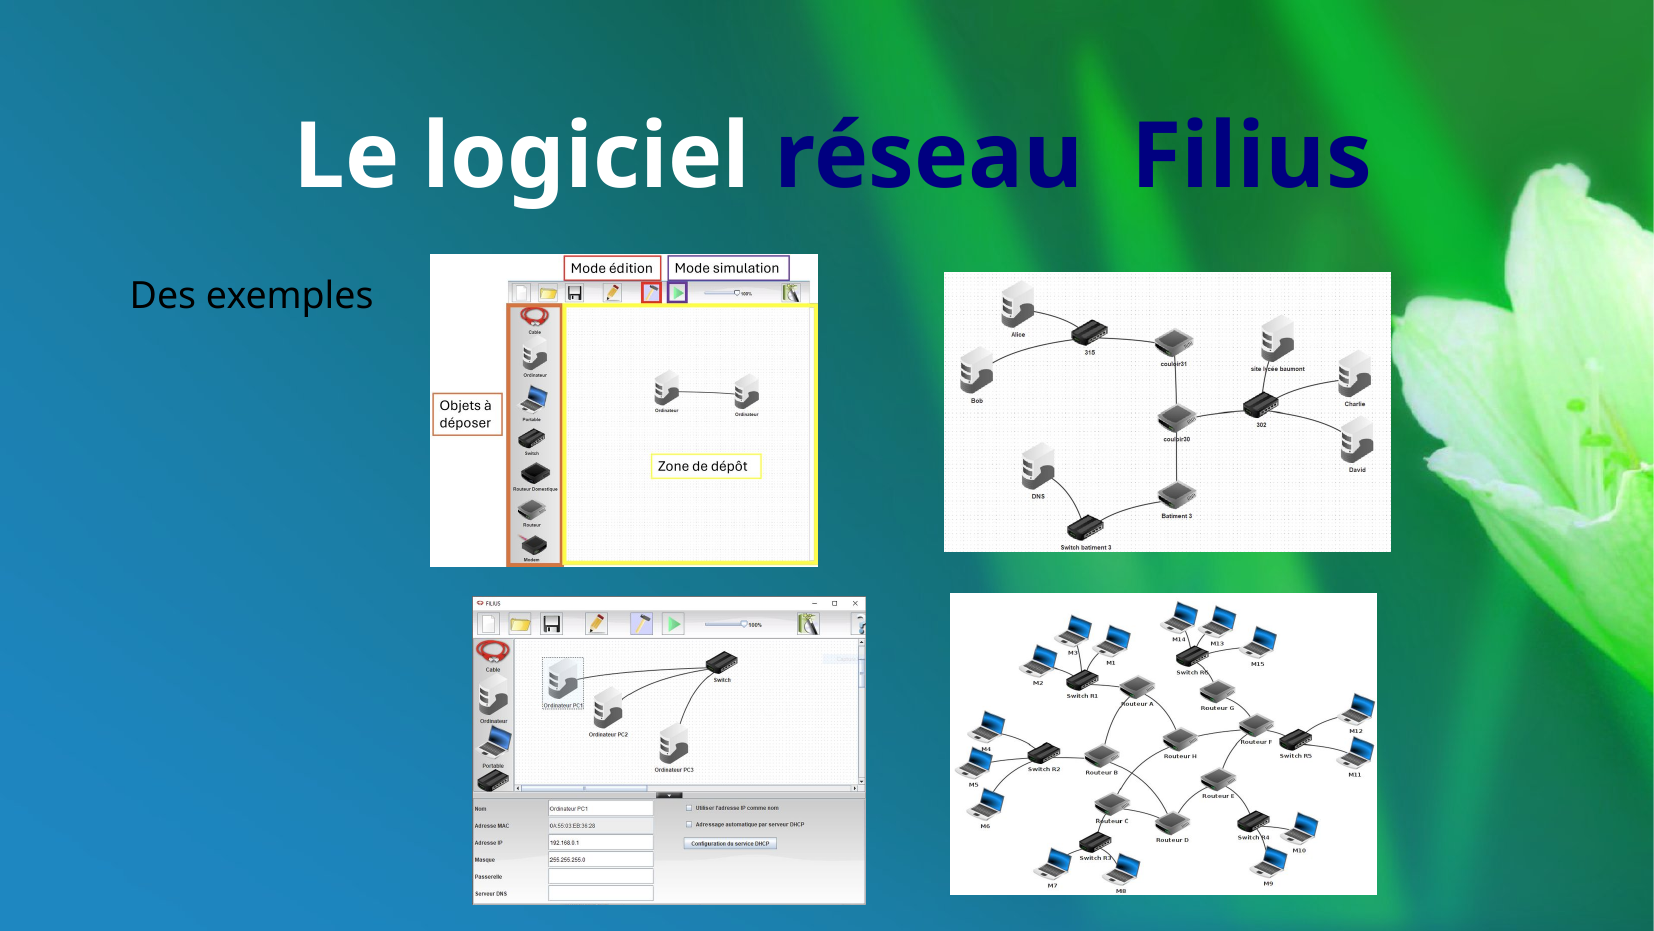

# Le logiciel réseau Filius
Des exemples